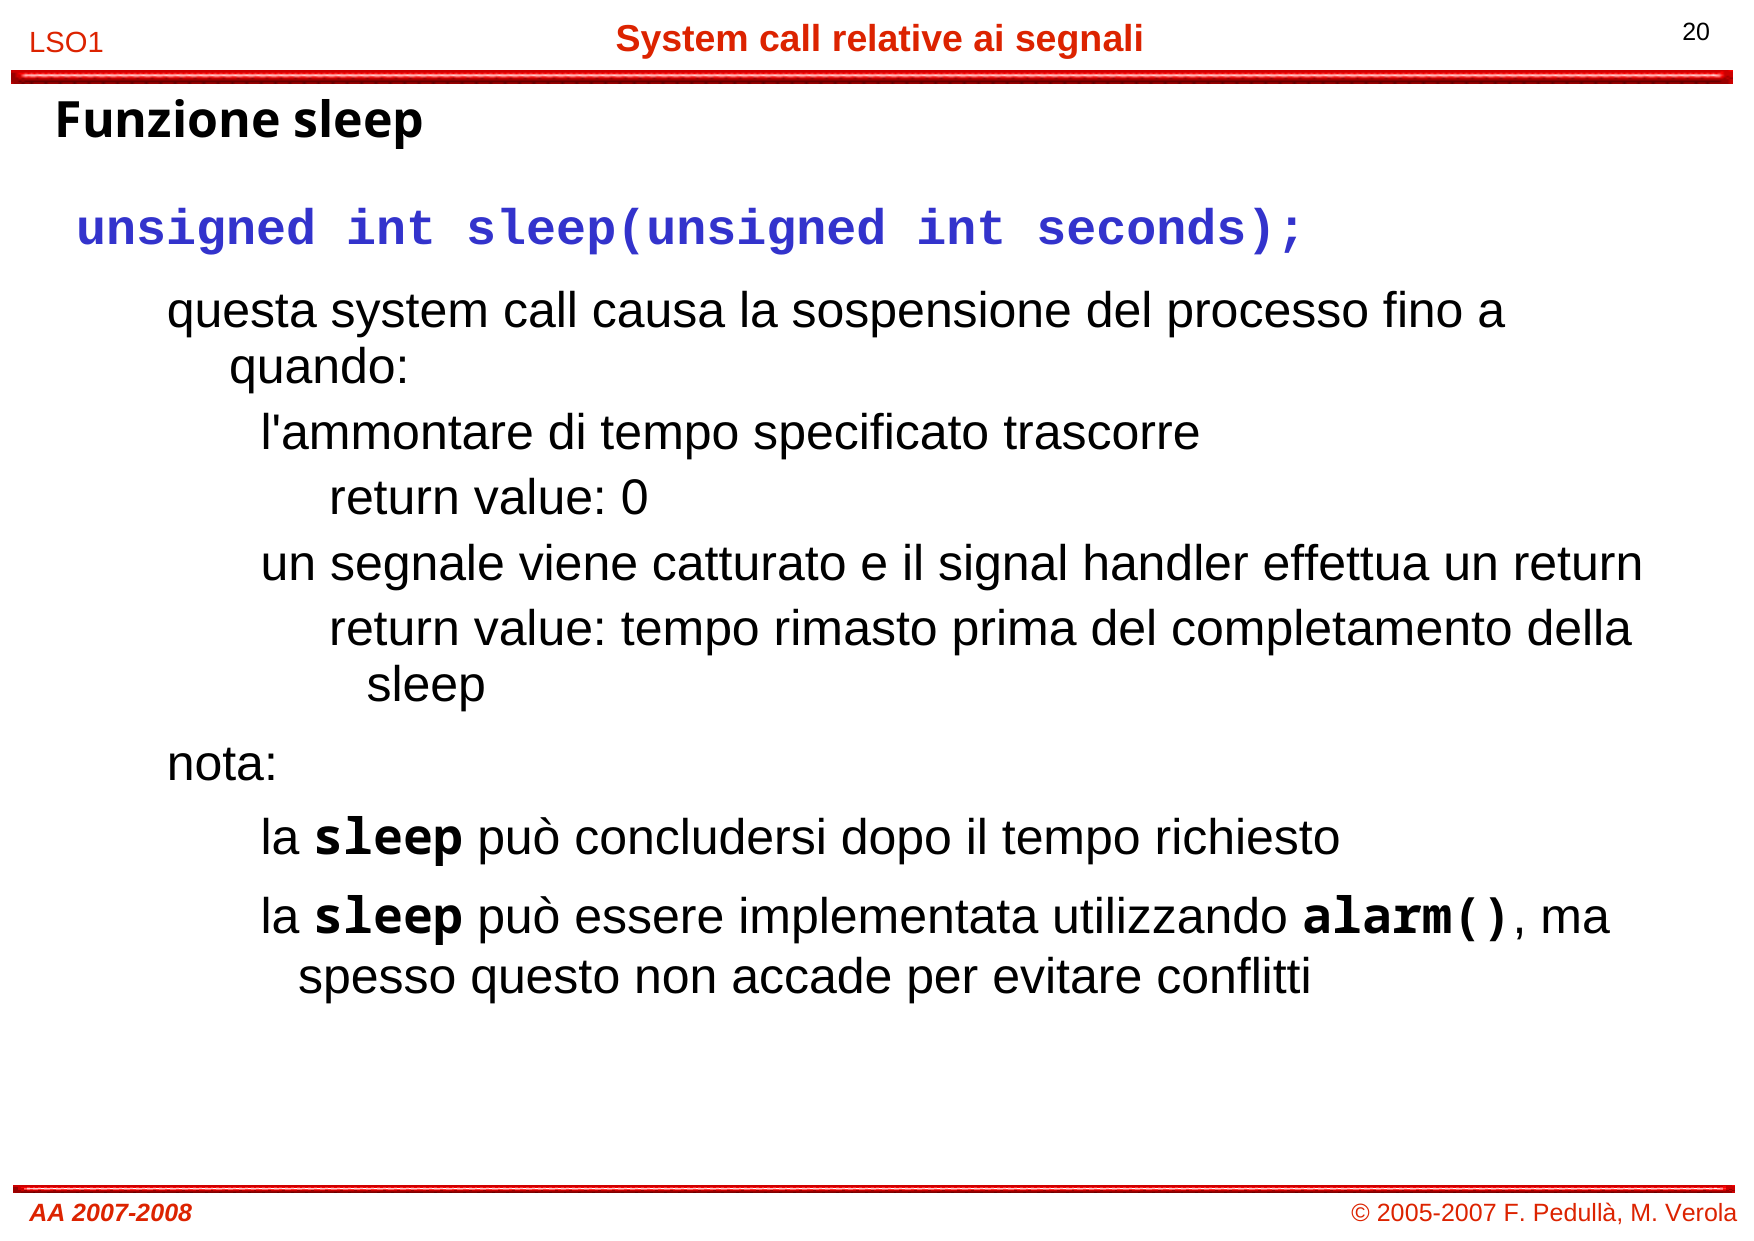

# Funzione sleep
unsigned int sleep(unsigned int seconds);
questa system call causa la sospensione del processo fino a quando:
l'ammontare di tempo specificato trascorre
return value: 0
un segnale viene catturato e il signal handler effettua un return
return value: tempo rimasto prima del completamento della sleep
nota:
la sleep può concludersi dopo il tempo richiesto
la sleep può essere implementata utilizzando alarm(), ma spesso questo non accade per evitare conflitti